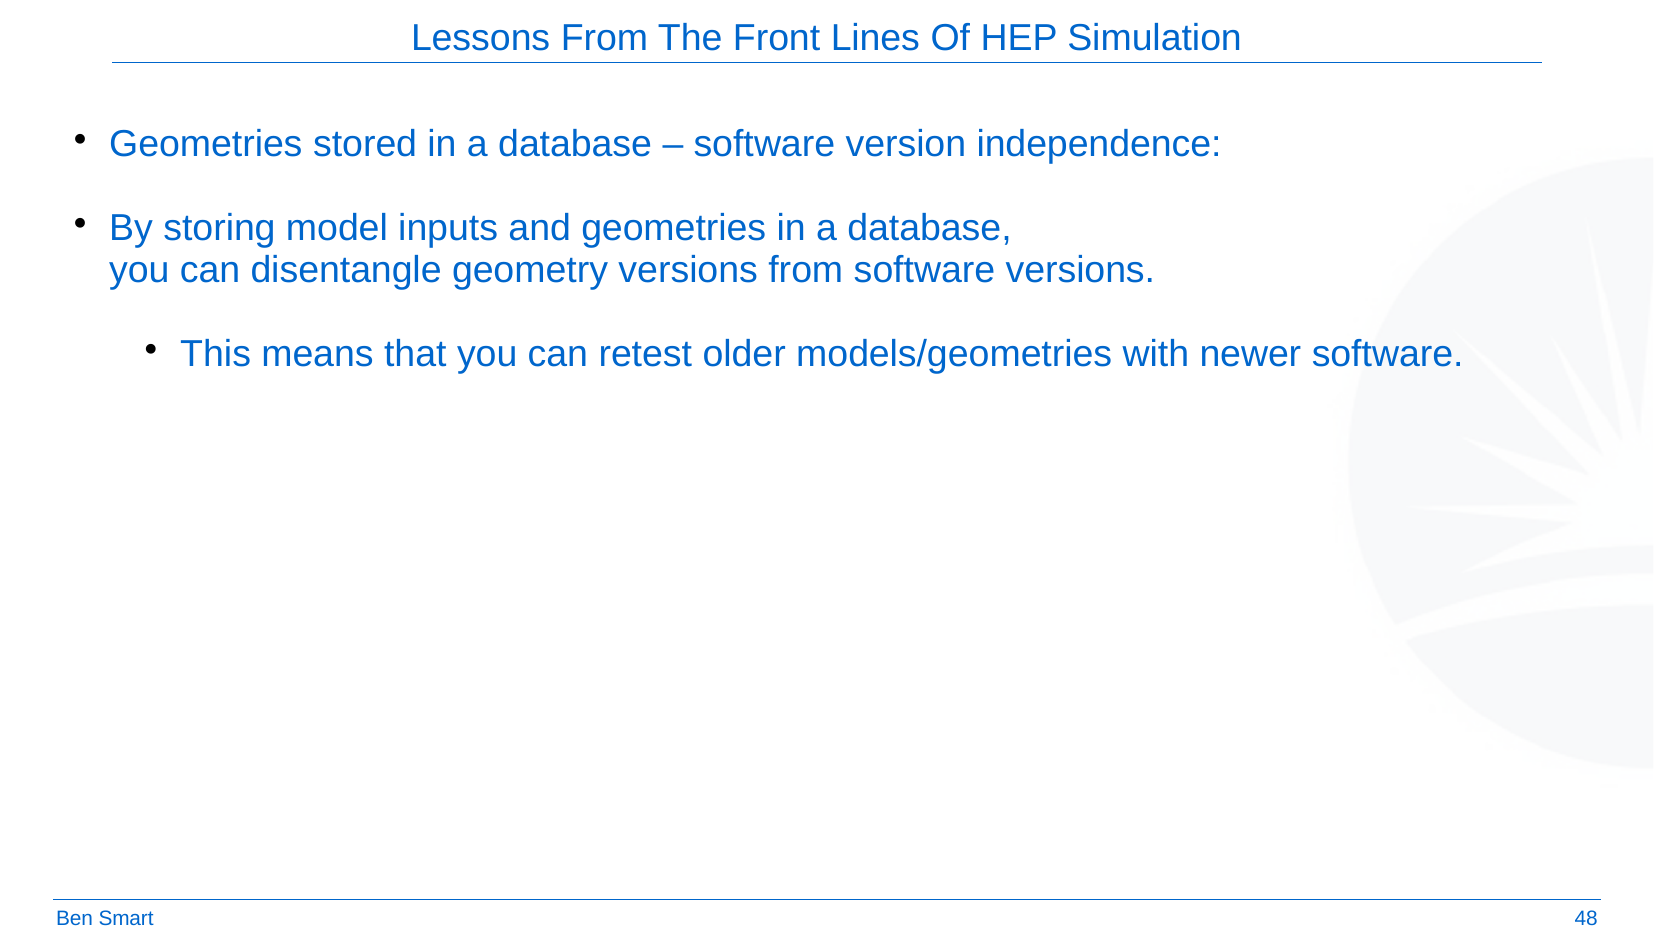

Lessons From The Front Lines Of HEP Simulation
Geometries stored in a database – software version independence:
By storing model inputs and geometries in a database,
you can disentangle geometry versions from software versions.
This means that you can retest older models/geometries with newer software.
Ben Smart